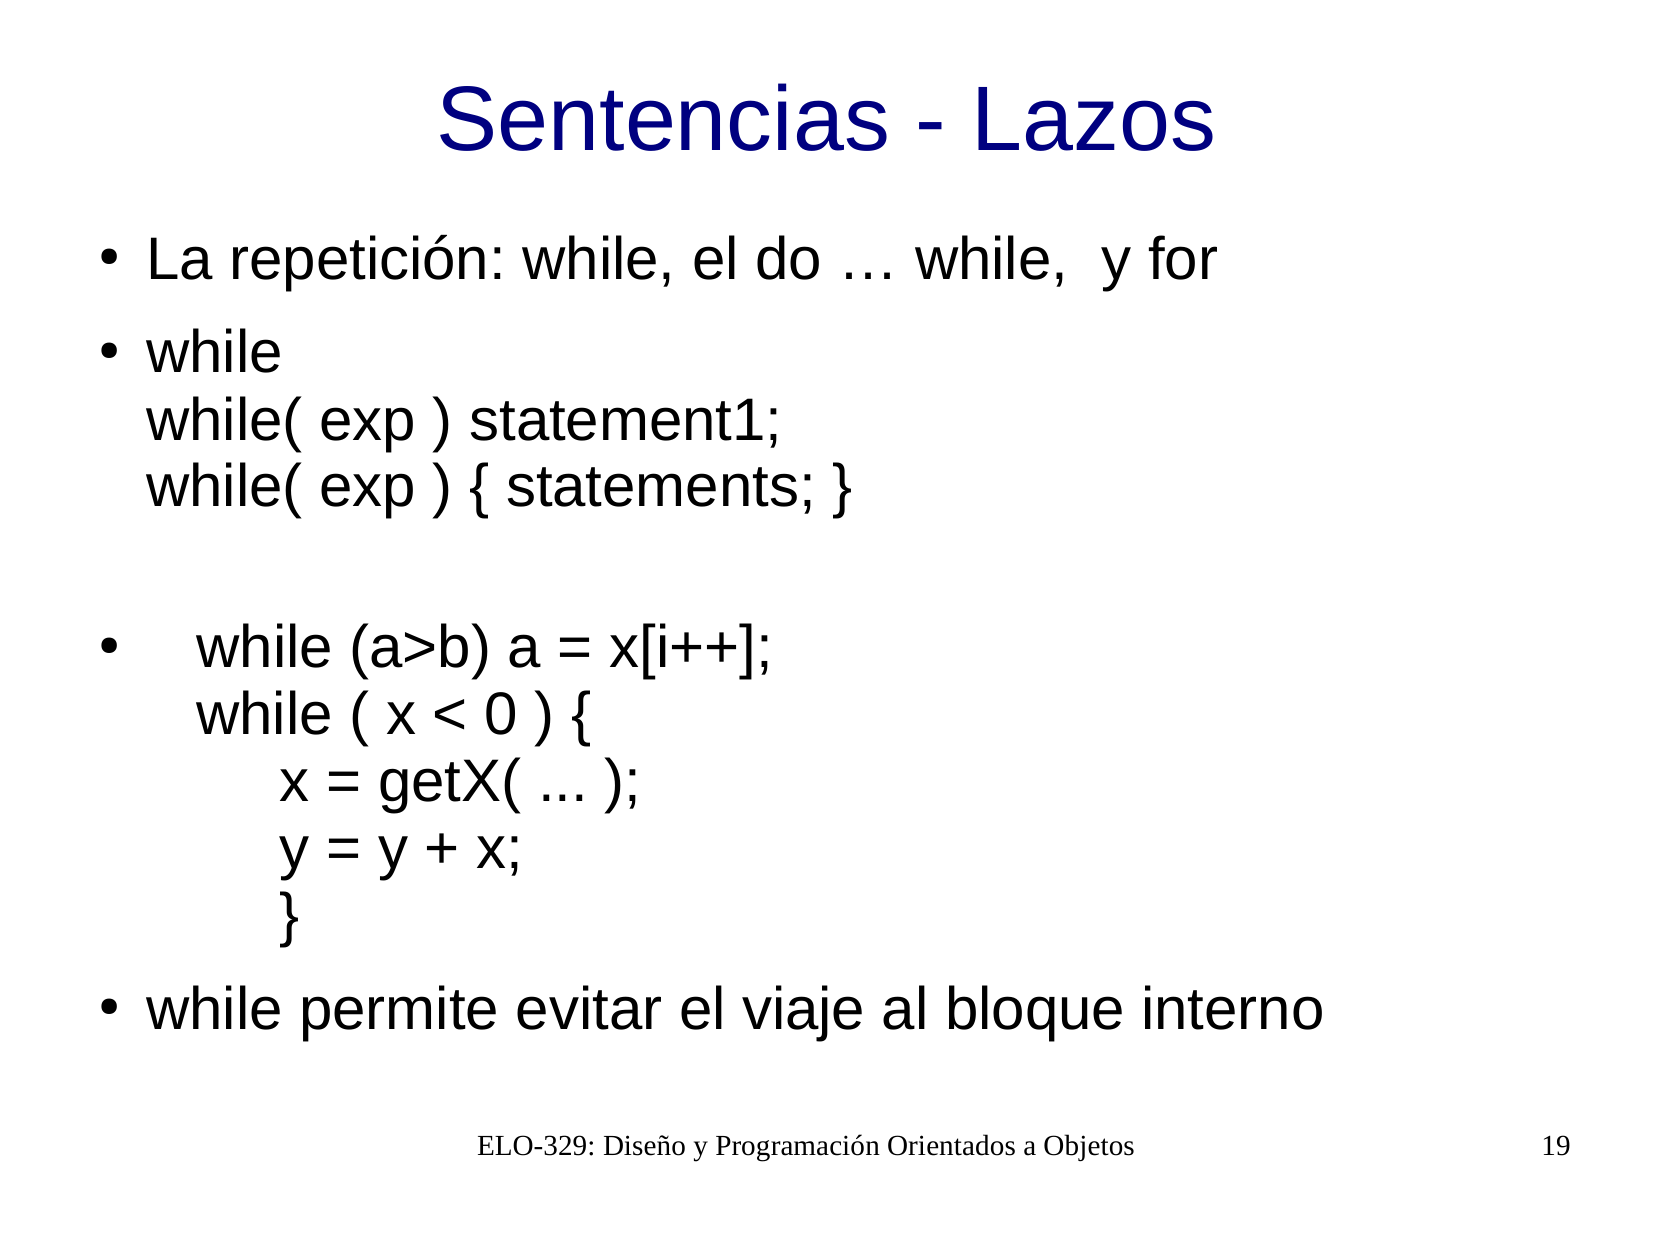

# Sentencias - Lazos
La repetición: while, el do … while, y for
while
while( exp ) statement1;
while( exp ) { statements; }
 while (a>b) a = x[i++];
 while ( x < 0 ) {
 x = getX( ... );
 y = y + x;
 }
while permite evitar el viaje al bloque interno
19